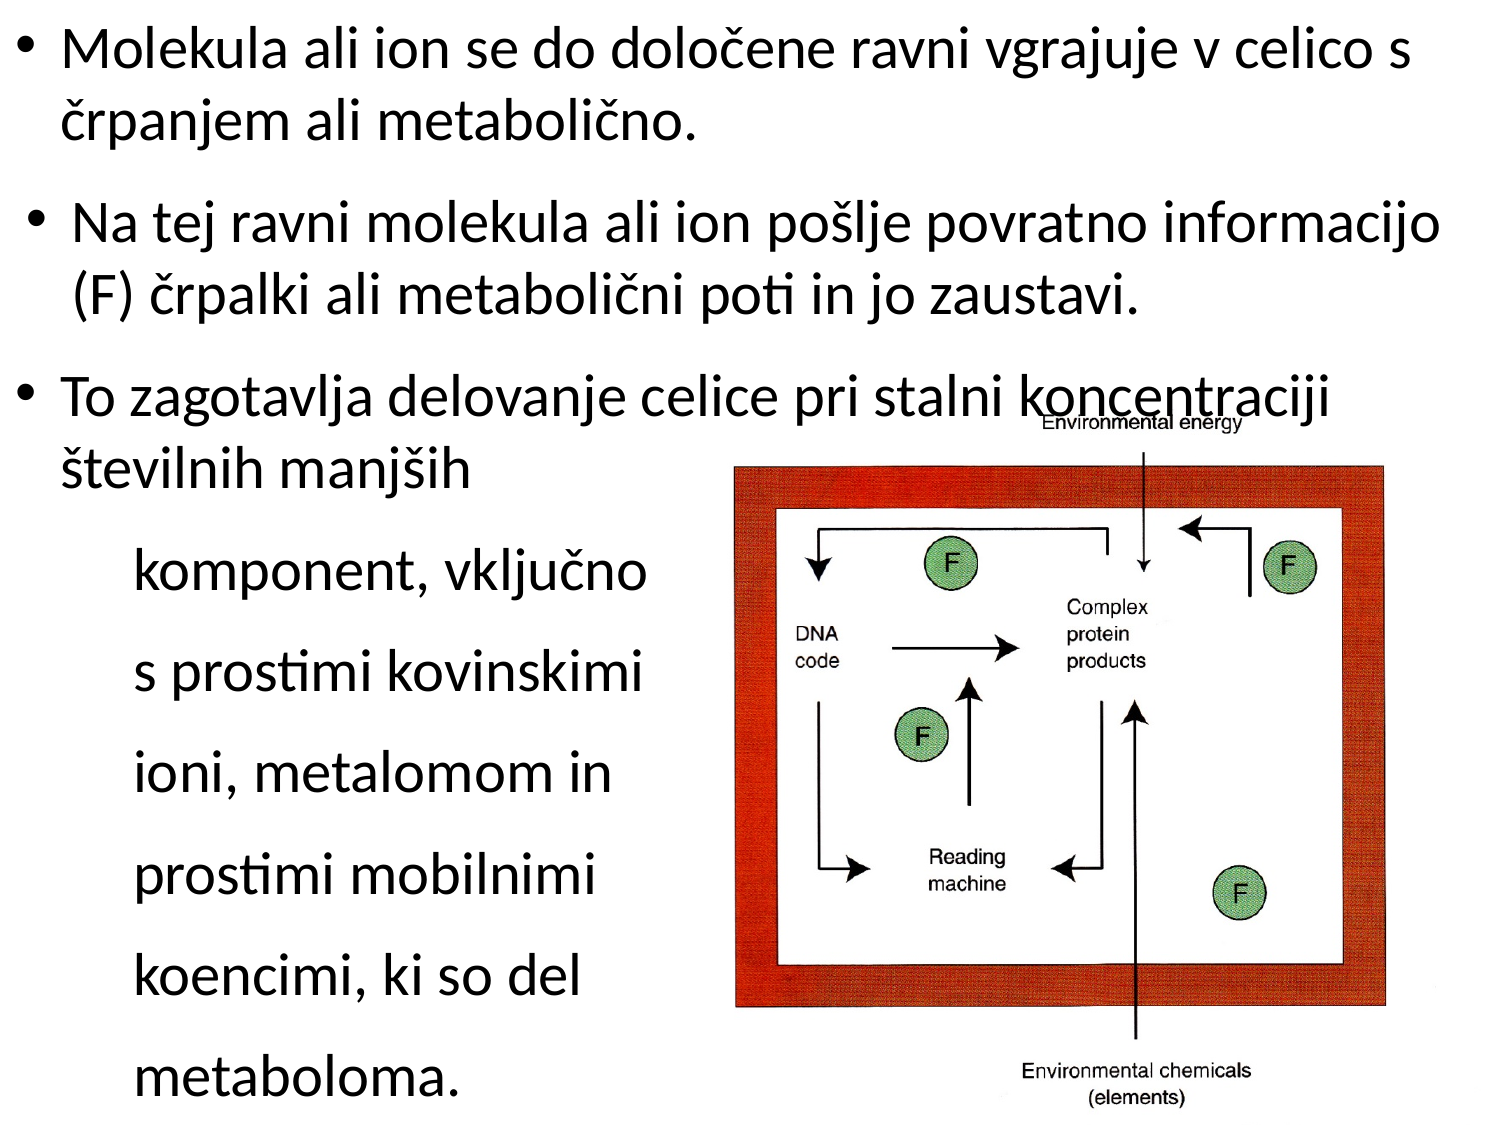

# Molekula ali ion se do določene ravni vgrajuje v celico s črpanjem ali metabolično.
Na tej ravni molekula ali ion pošlje povratno informacijo (F) črpalki ali metabolični poti in jo zaustavi.
To zagotavlja delovanje celice pri stalni koncentraciji številnih manjših
	komponent, vključno
	s prostimi kovinskimi
	ioni, metalomom in
	prostimi mobilnimi
	koencimi, ki so del
	metaboloma.